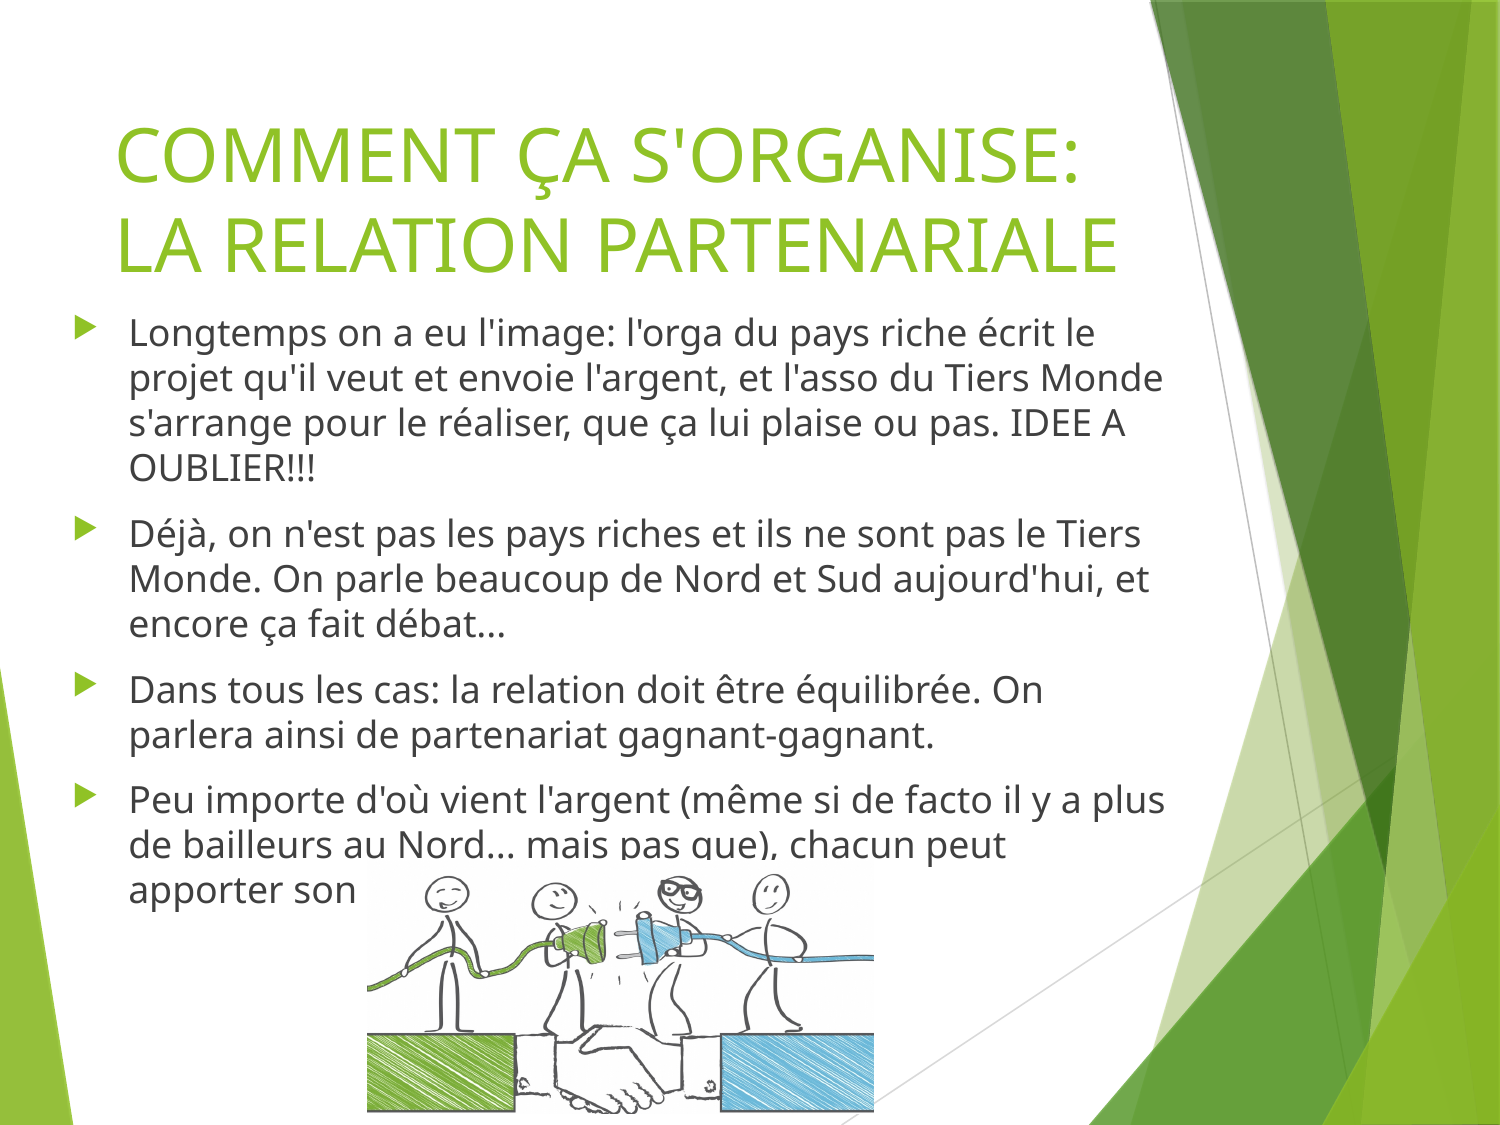

# COMMENT ÇA S'ORGANISE: LA RELATION PARTENARIALE
Longtemps on a eu l'image: l'orga du pays riche écrit le projet qu'il veut et envoie l'argent, et l'asso du Tiers Monde s'arrange pour le réaliser, que ça lui plaise ou pas. IDEE A OUBLIER!!!
Déjà, on n'est pas les pays riches et ils ne sont pas le Tiers Monde. On parle beaucoup de Nord et Sud aujourd'hui, et encore ça fait débat...
Dans tous les cas: la relation doit être équilibrée. On parlera ainsi de partenariat gagnant-gagnant.
Peu importe d'où vient l'argent (même si de facto il y a plus de bailleurs au Nord... mais pas que), chacun peut apporter son expertise.